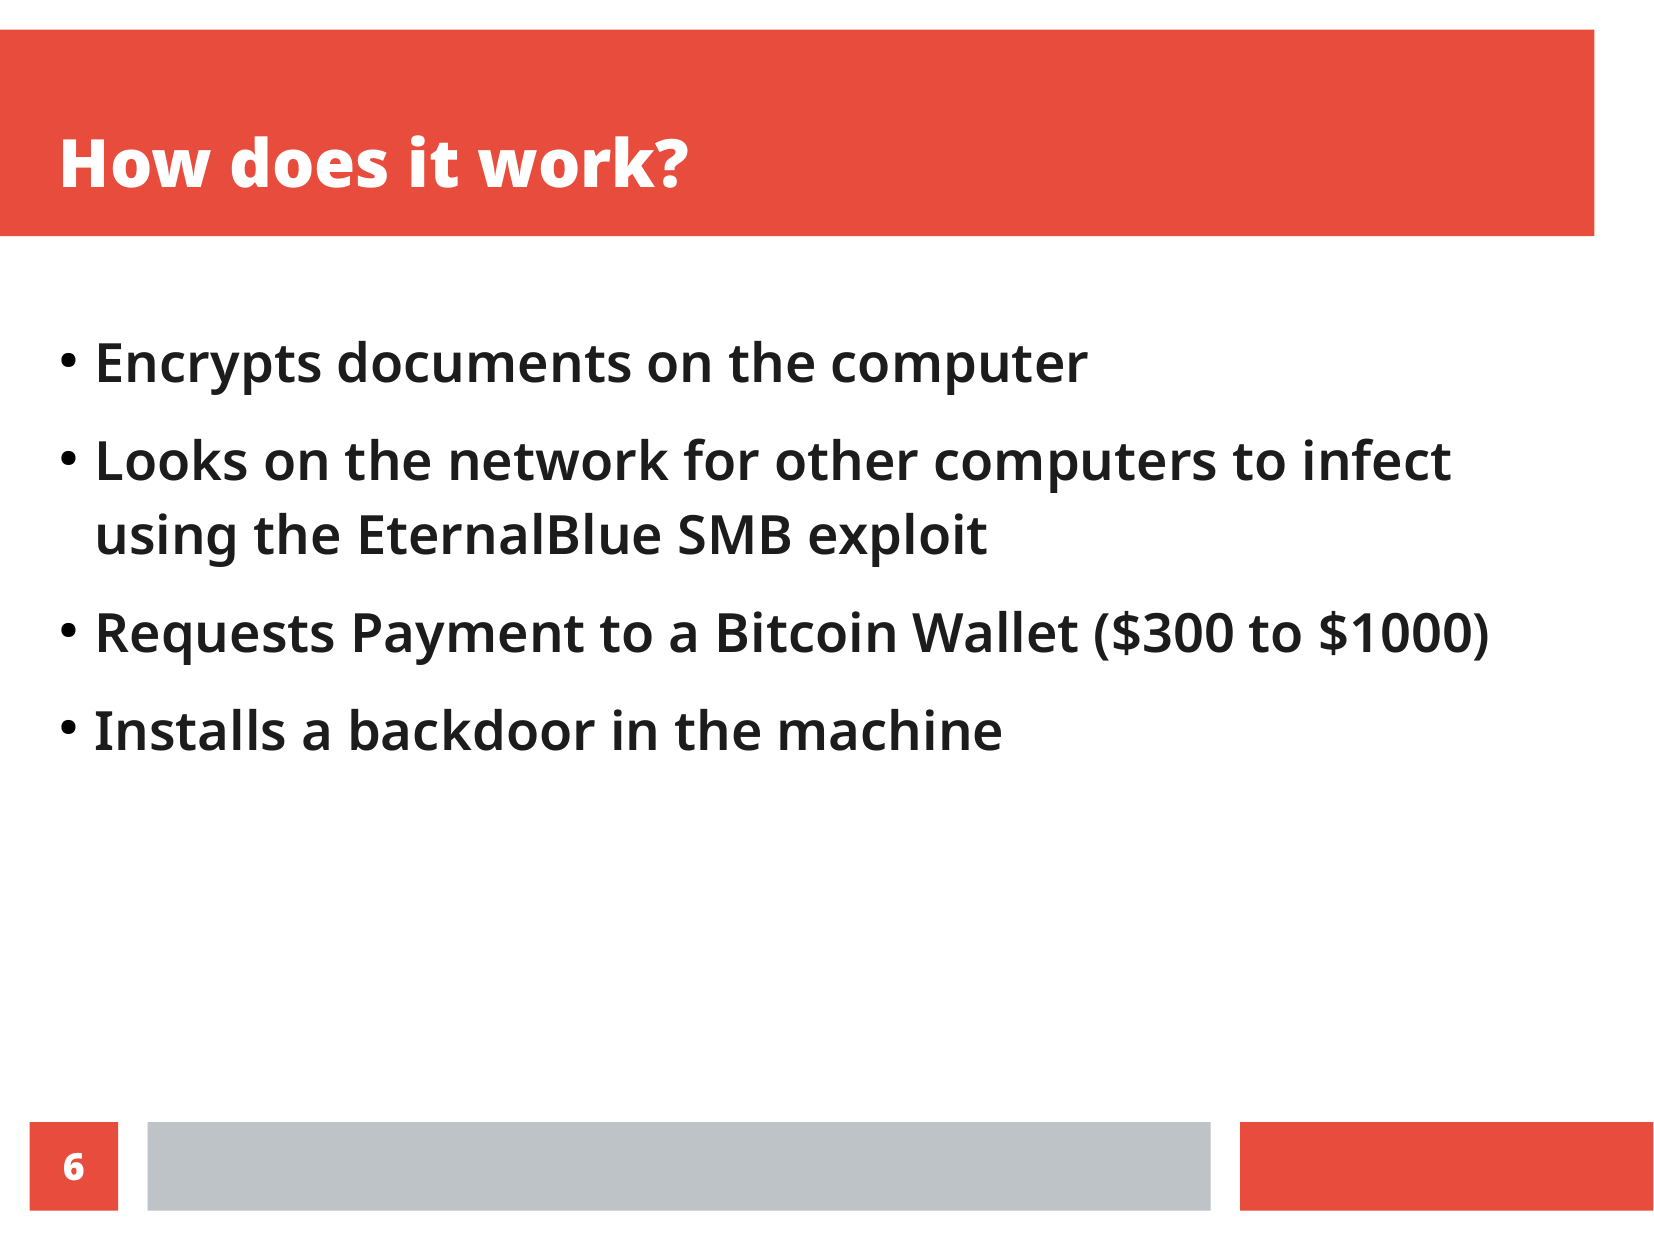

# How does it work?
Encrypts documents on the computer
Looks on the network for other computers to infect using the EternalBlue SMB exploit
Requests Payment to a Bitcoin Wallet ($300 to $1000)
Installs a backdoor in the machine
6